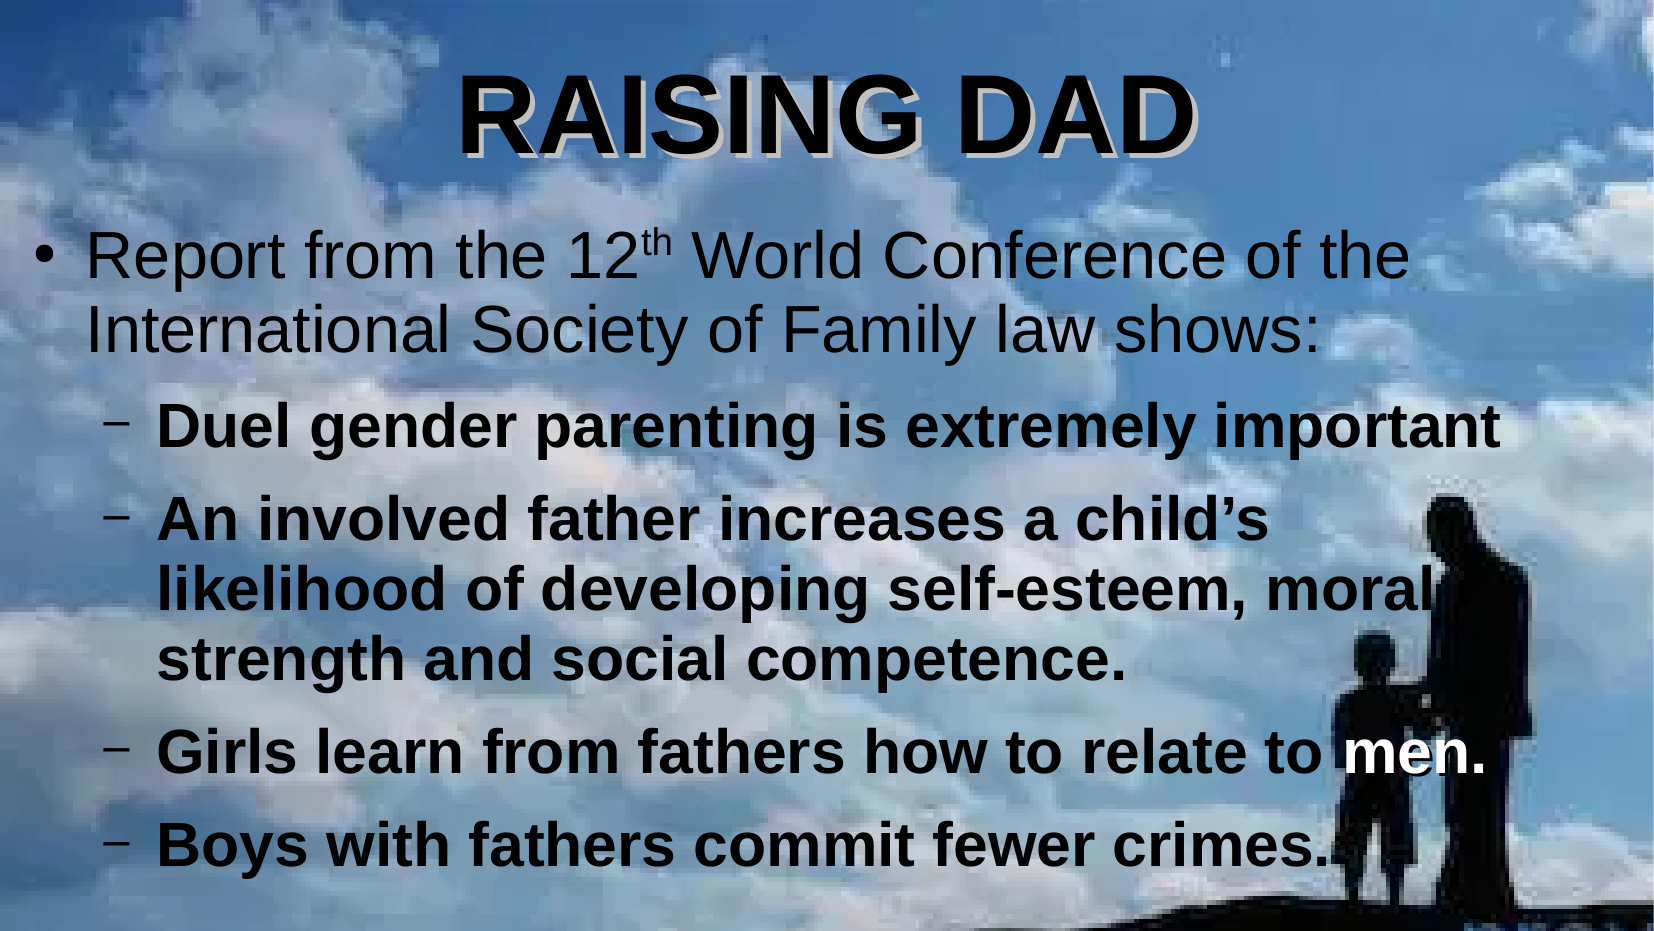

# RAISING DAD
Report from the 12th World Conference of the International Society of Family law shows:
Duel gender parenting is extremely important
An involved father increases a child’s likelihood of developing self-esteem, moral strength and social competence.
Girls learn from fathers how to relate to men.
Boys with fathers commit fewer crimes.